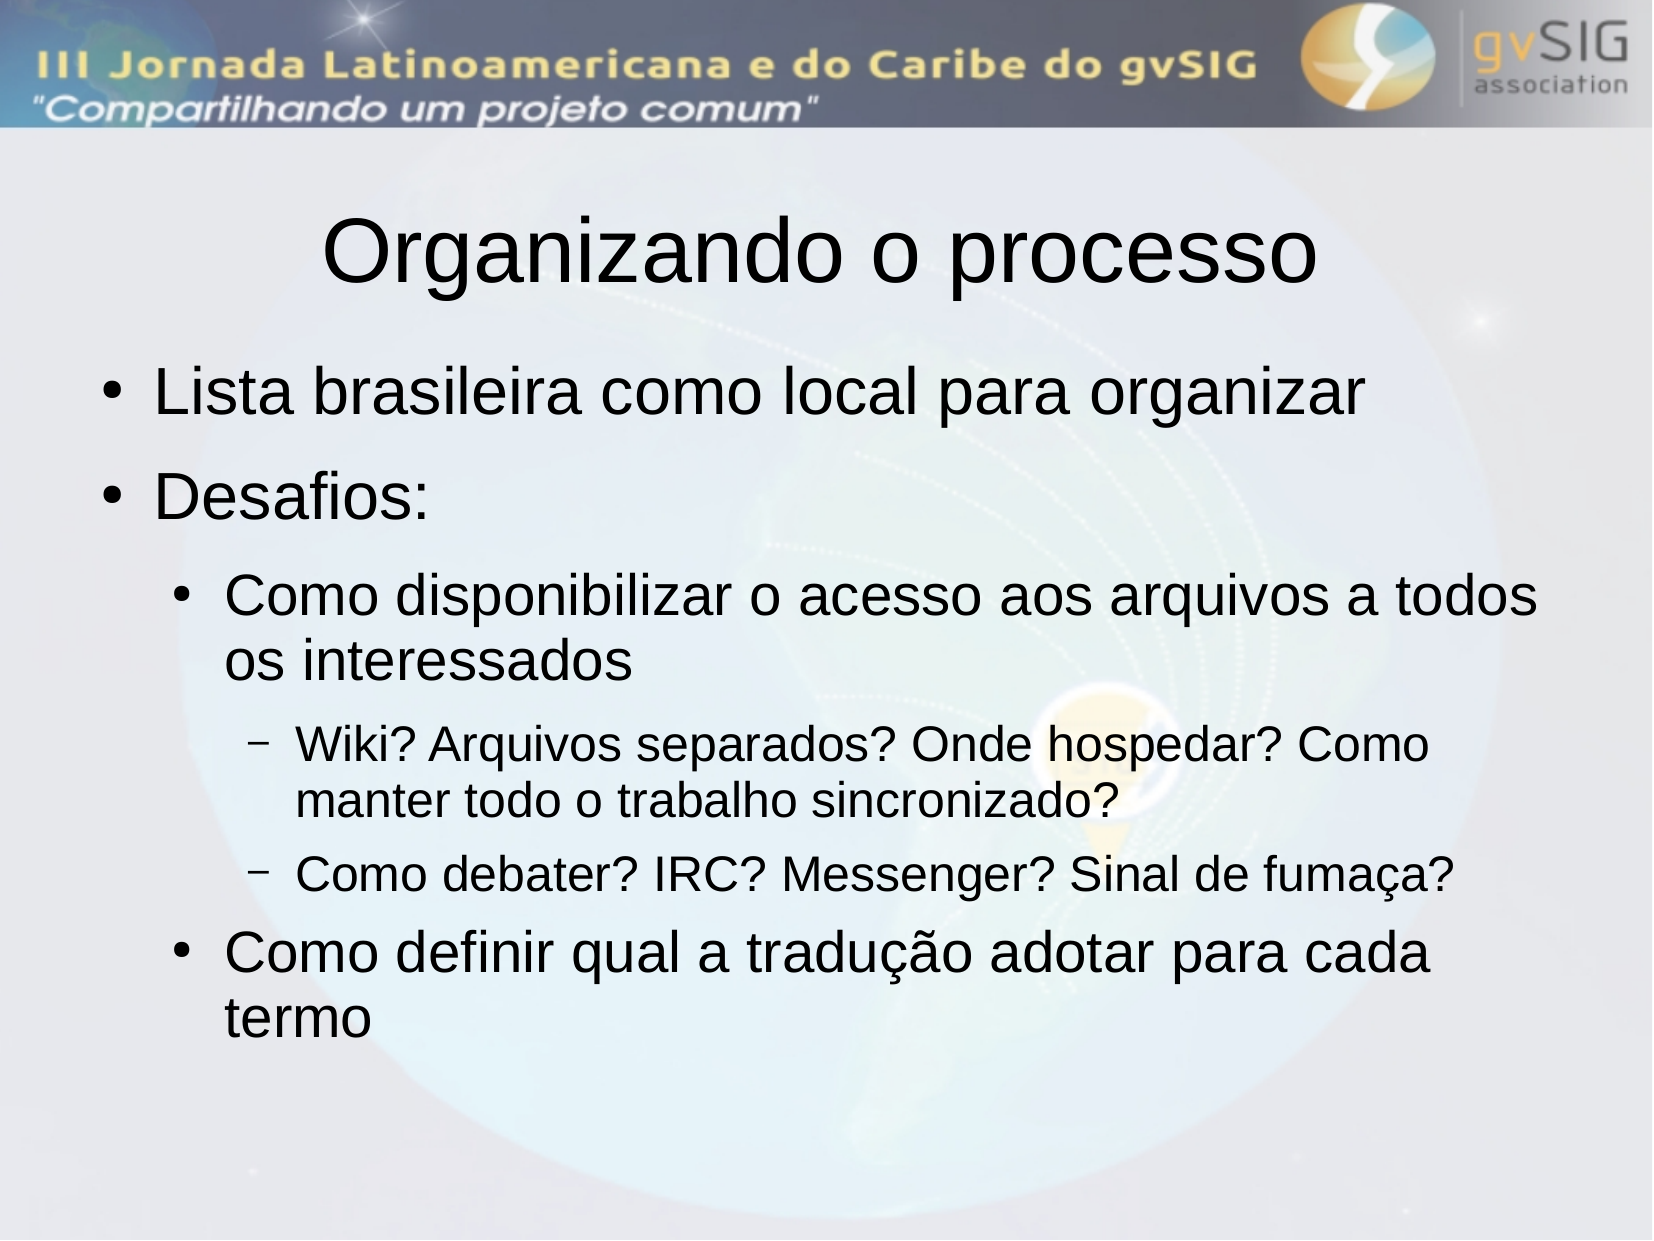

# Organizando o processo
Lista brasileira como local para organizar
Desafios:
Como disponibilizar o acesso aos arquivos a todos os interessados
Wiki? Arquivos separados? Onde hospedar? Como manter todo o trabalho sincronizado?
Como debater? IRC? Messenger? Sinal de fumaça?
Como definir qual a tradução adotar para cada termo